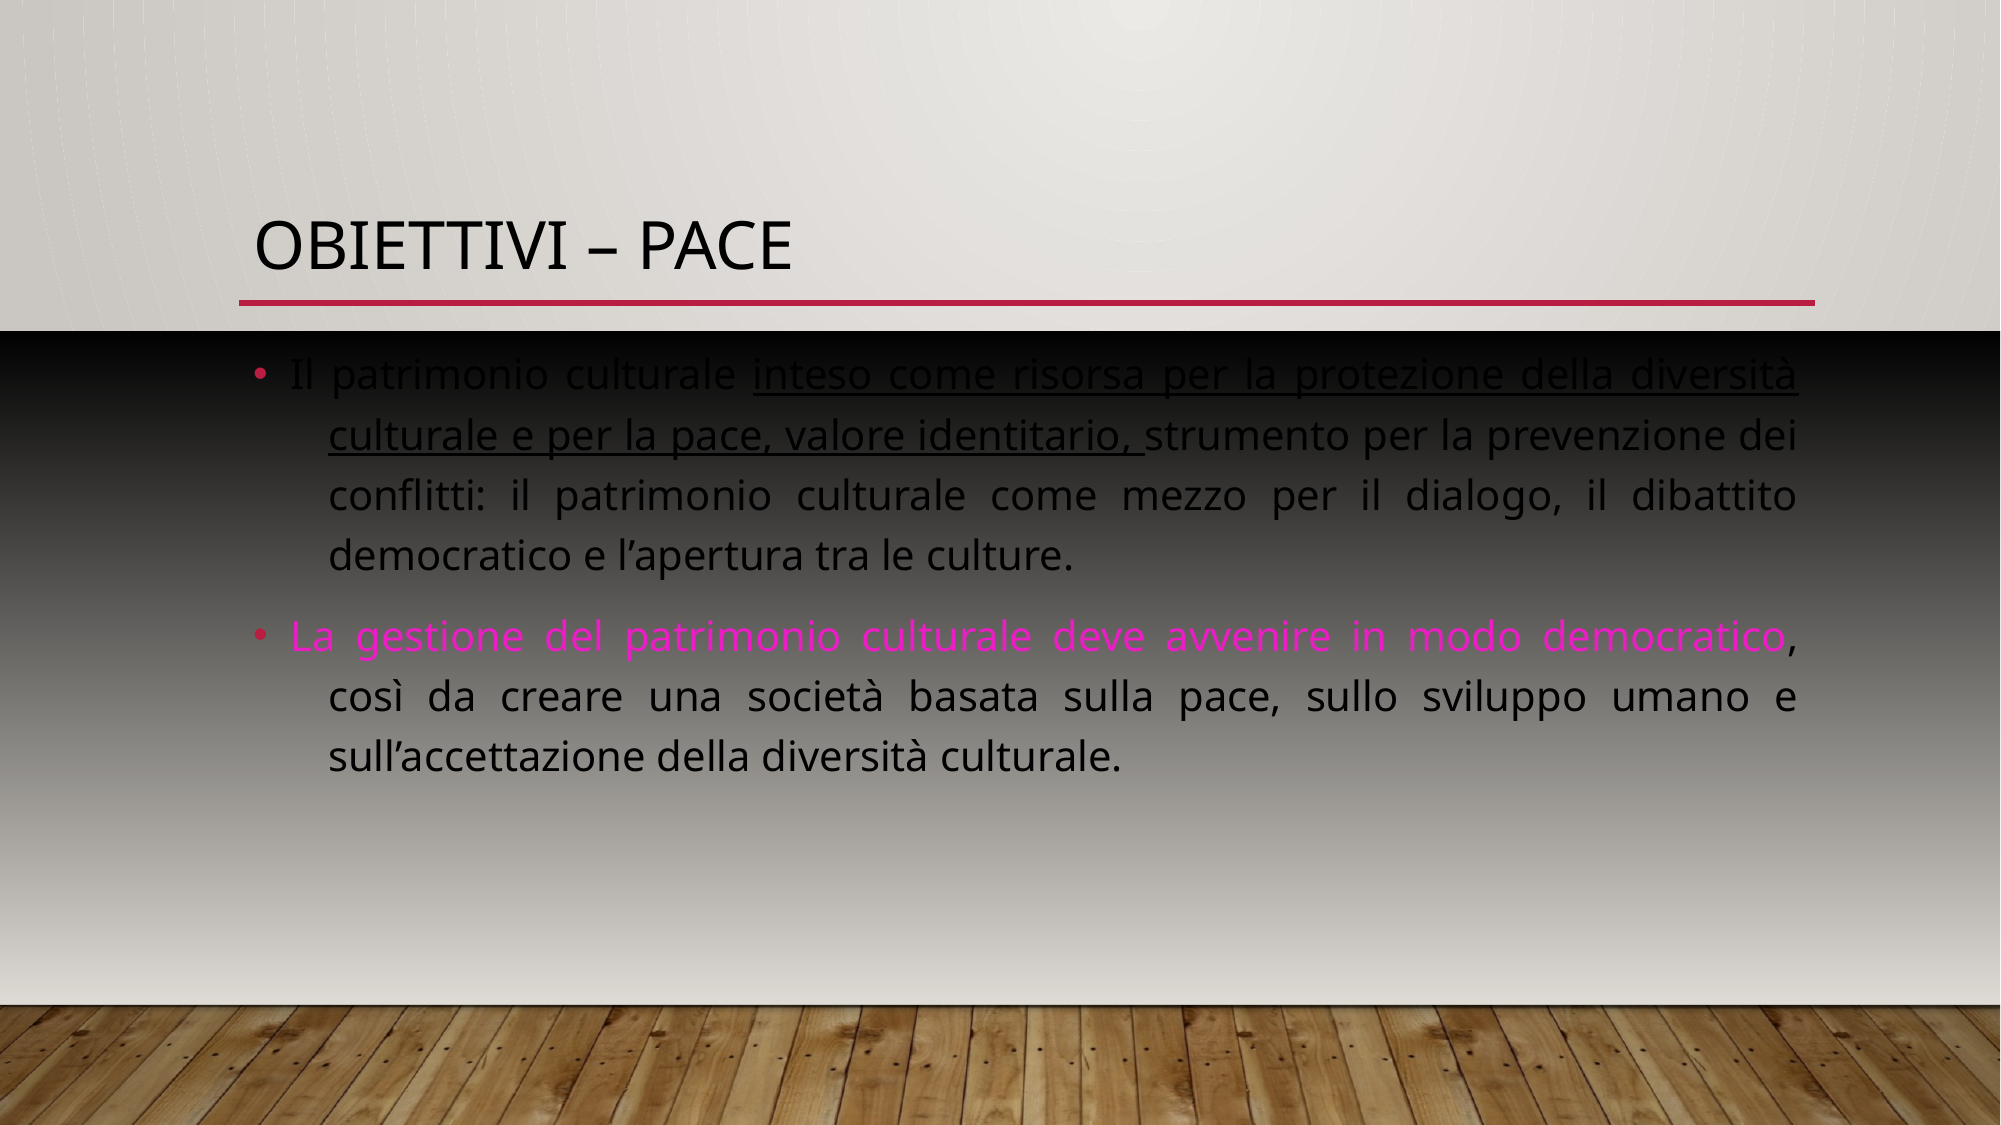

# Obiettivi – pace
Il patrimonio culturale inteso come risorsa per la protezione della diversità culturale e per la pace, valore identitario, strumento per la prevenzione dei conflitti: il patrimonio culturale come mezzo per il dialogo, il dibattito democratico e l’apertura tra le culture.
La gestione del patrimonio culturale deve avvenire in modo democratico, così da creare una società basata sulla pace, sullo sviluppo umano e sull’accettazione della diversità culturale.